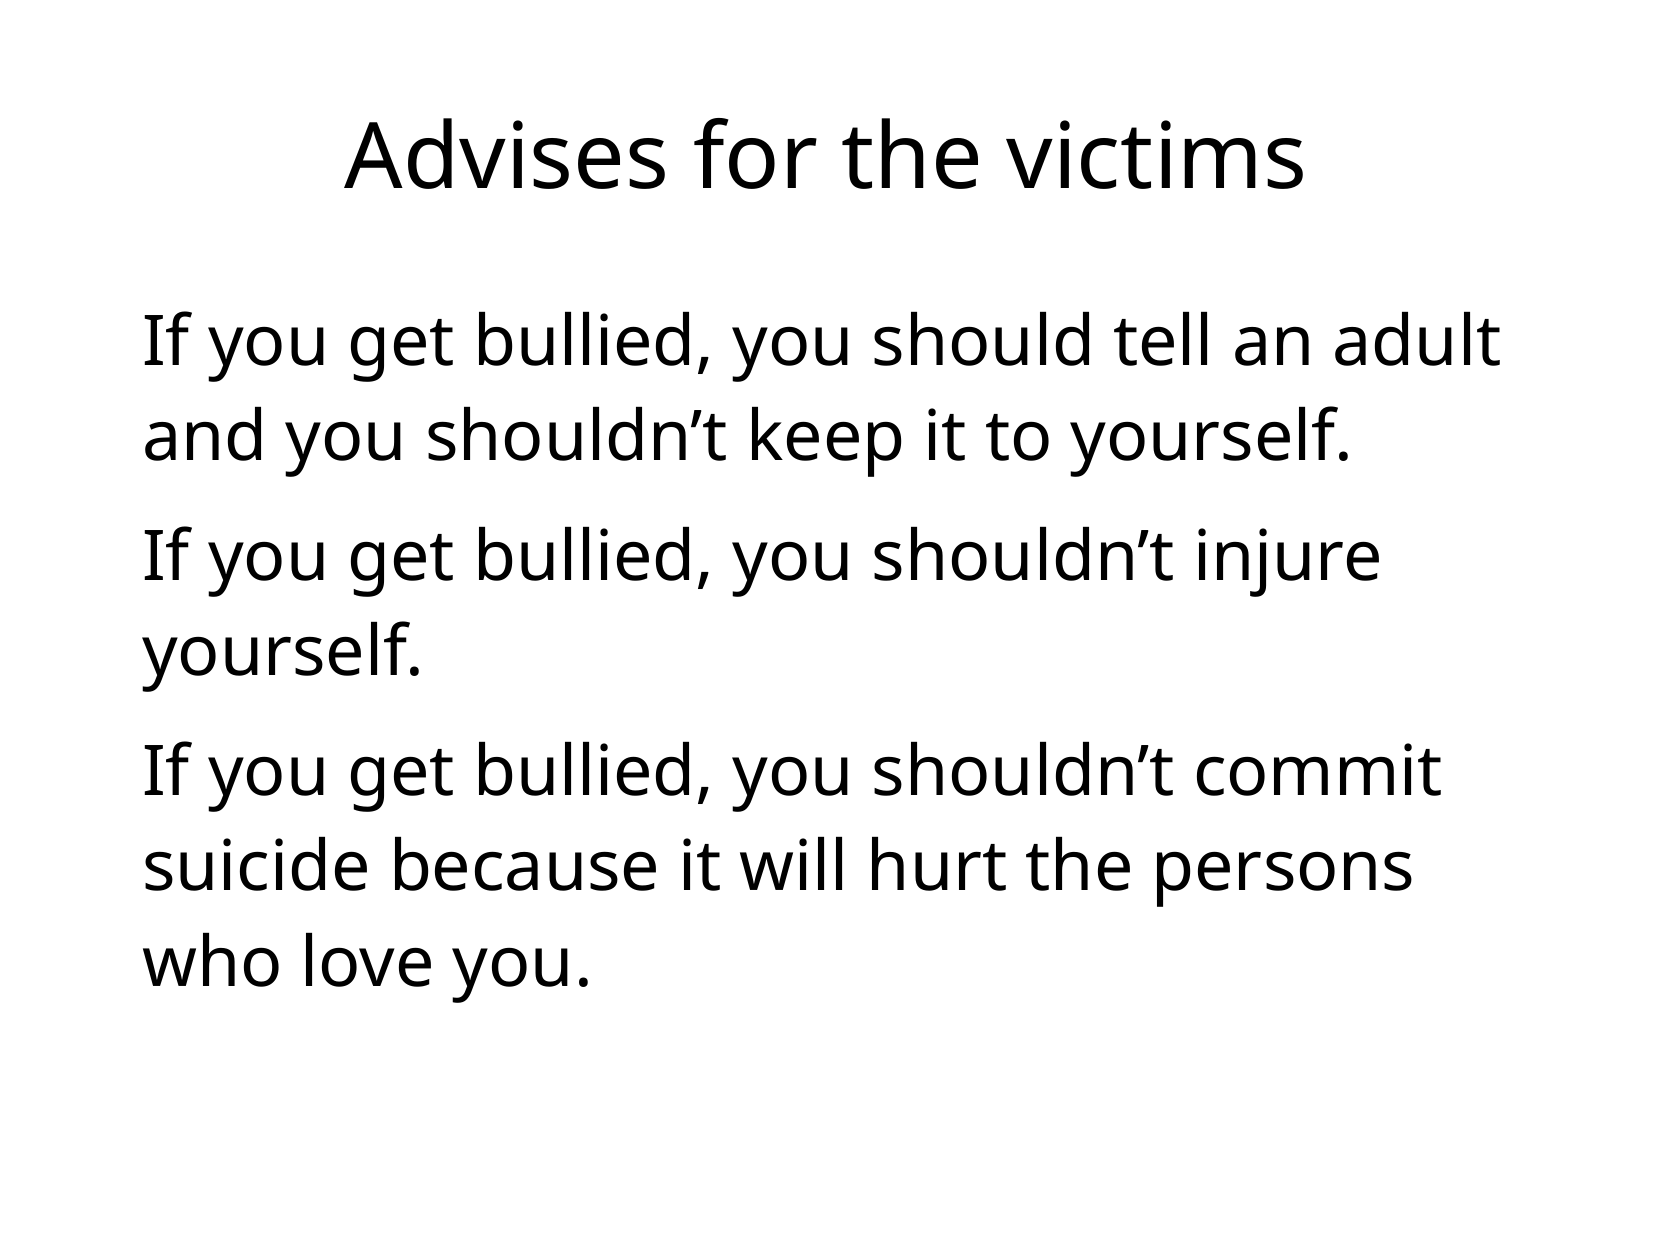

# Advises for the victims
If you get bullied, you should tell an adult and you shouldn’t keep it to yourself.
If you get bullied, you shouldn’t injure yourself.
If you get bullied, you shouldn’t commit suicide because it will hurt the persons who love you.